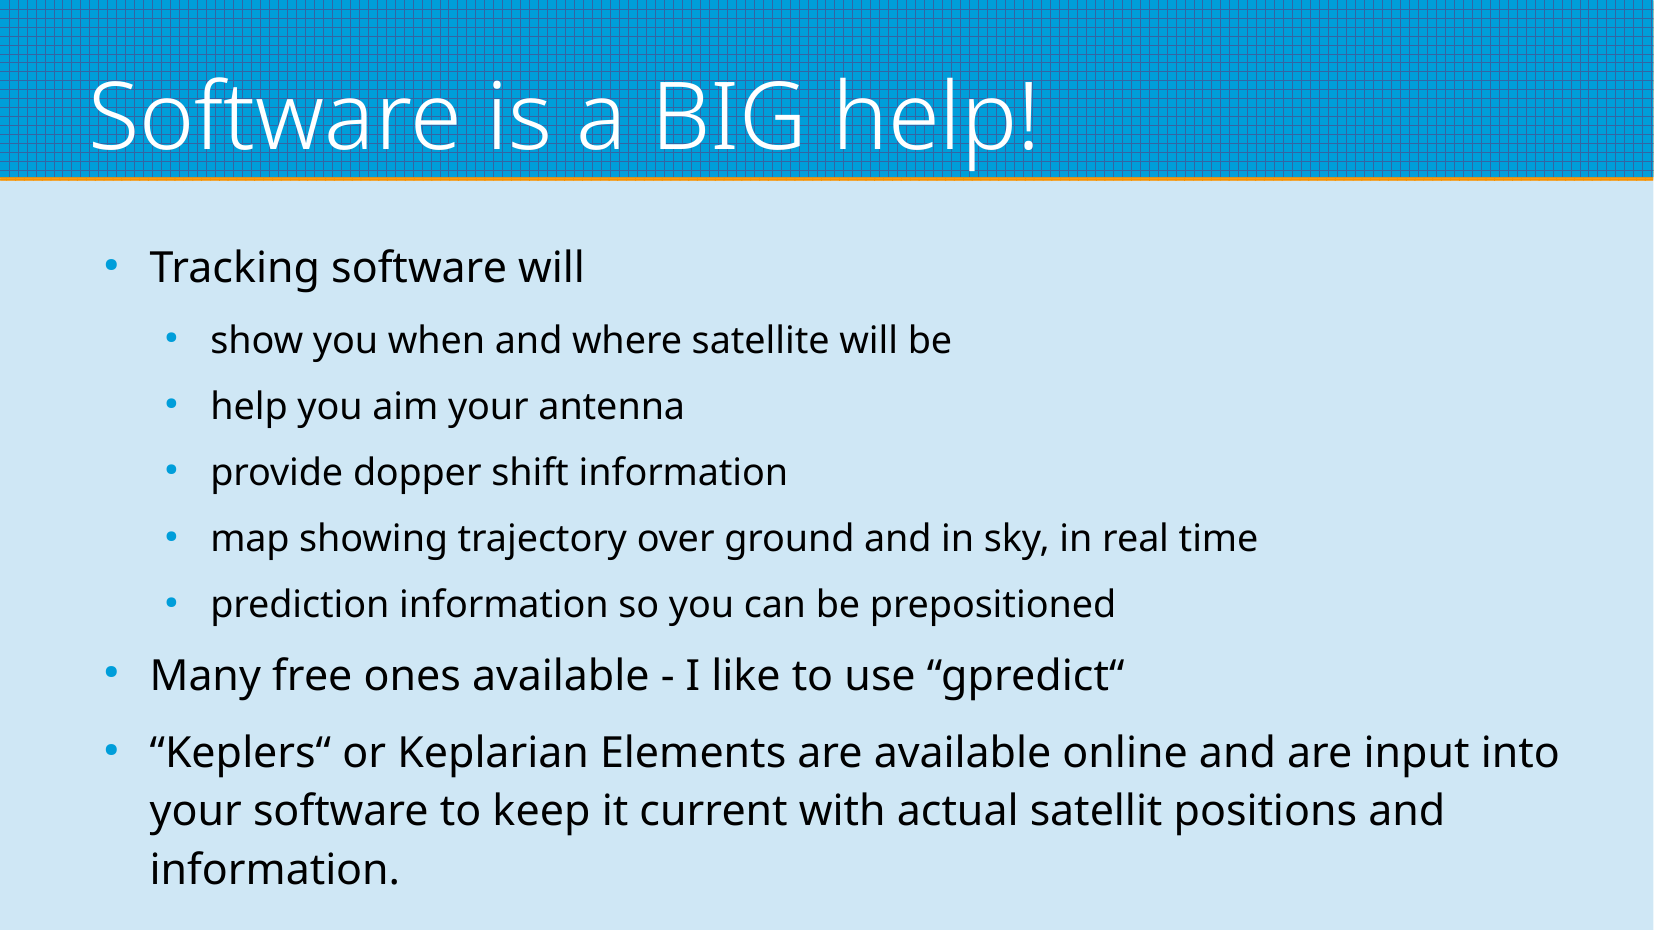

# Software is a BIG help!
Tracking software will
show you when and where satellite will be
help you aim your antenna
provide dopper shift information
map showing trajectory over ground and in sky, in real time
prediction information so you can be prepositioned
Many free ones available - I like to use “gpredict“
“Keplers“ or Keplarian Elements are available online and are input into your software to keep it current with actual satellit positions and information.